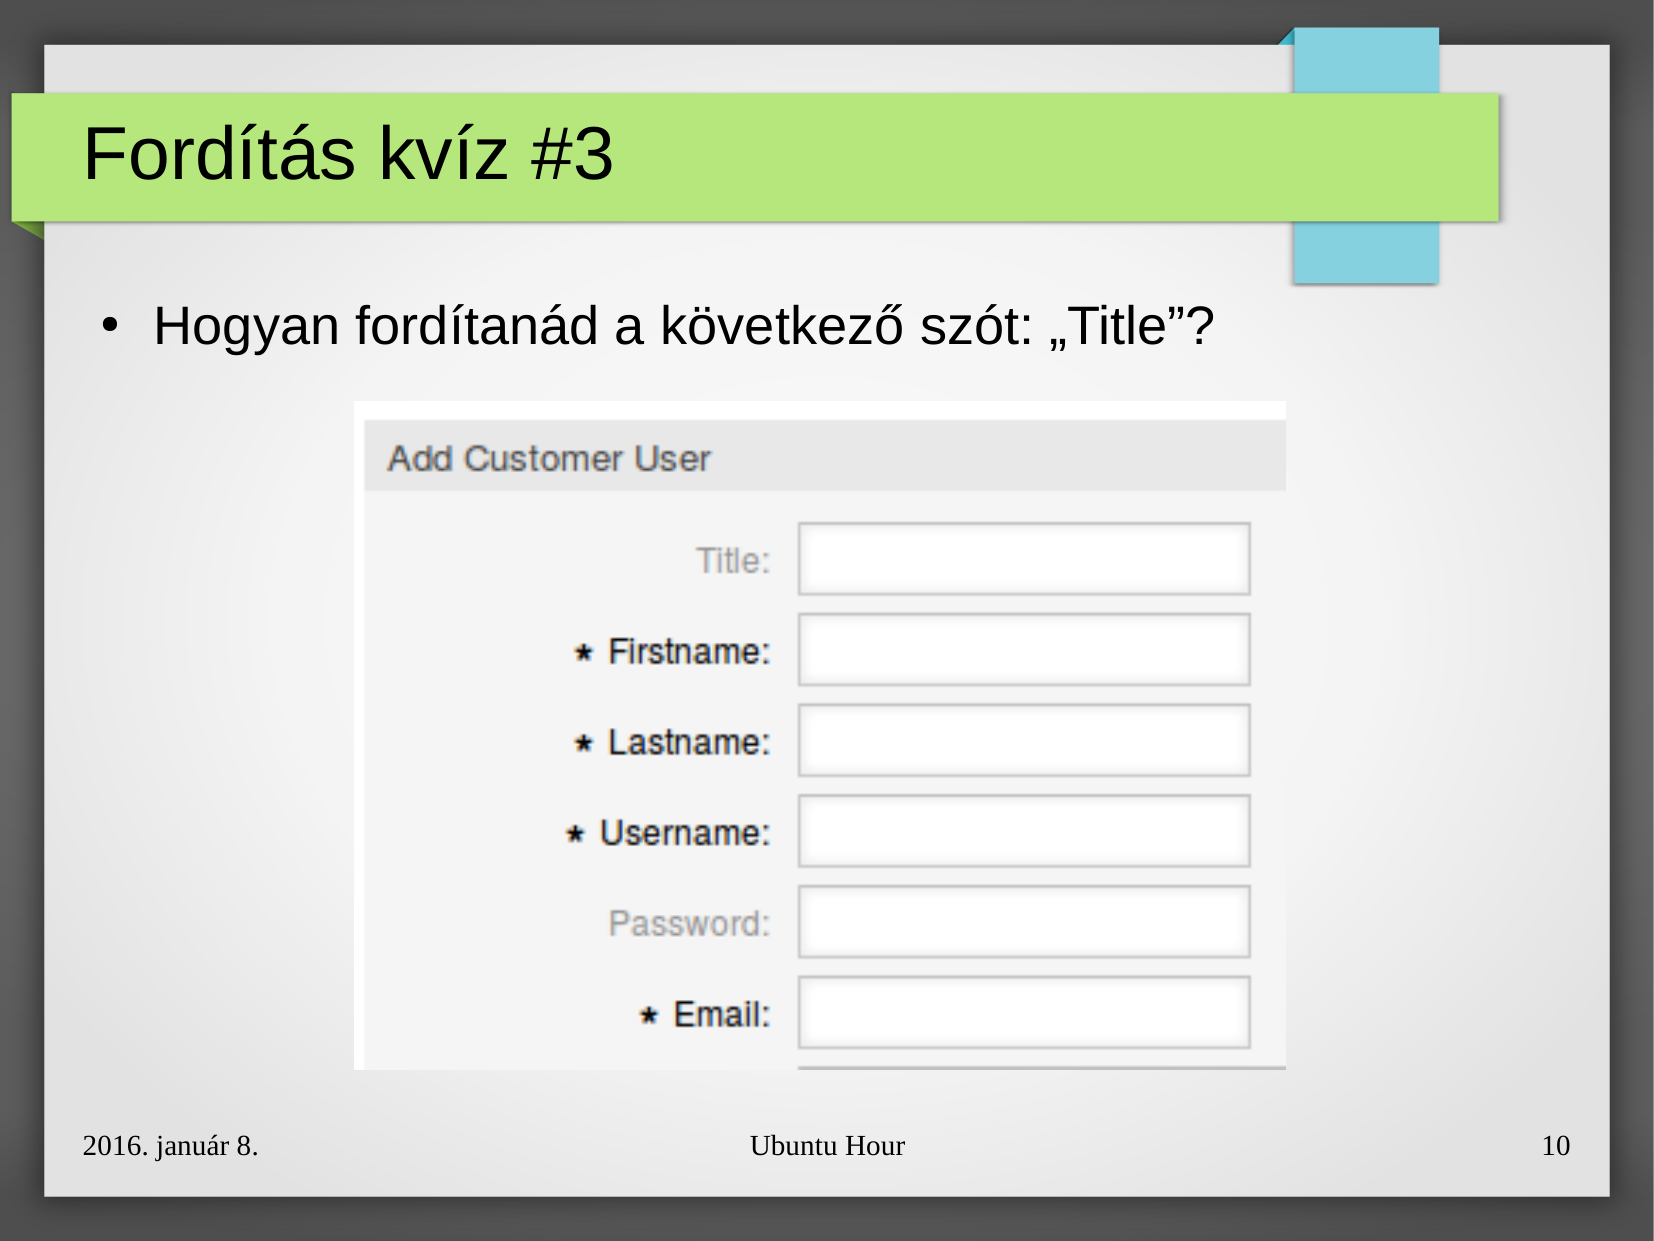

# Fordítás kvíz #3
Hogyan fordítanád a következő szót: „Title”?
2016. január 8.
Ubuntu Hour
10